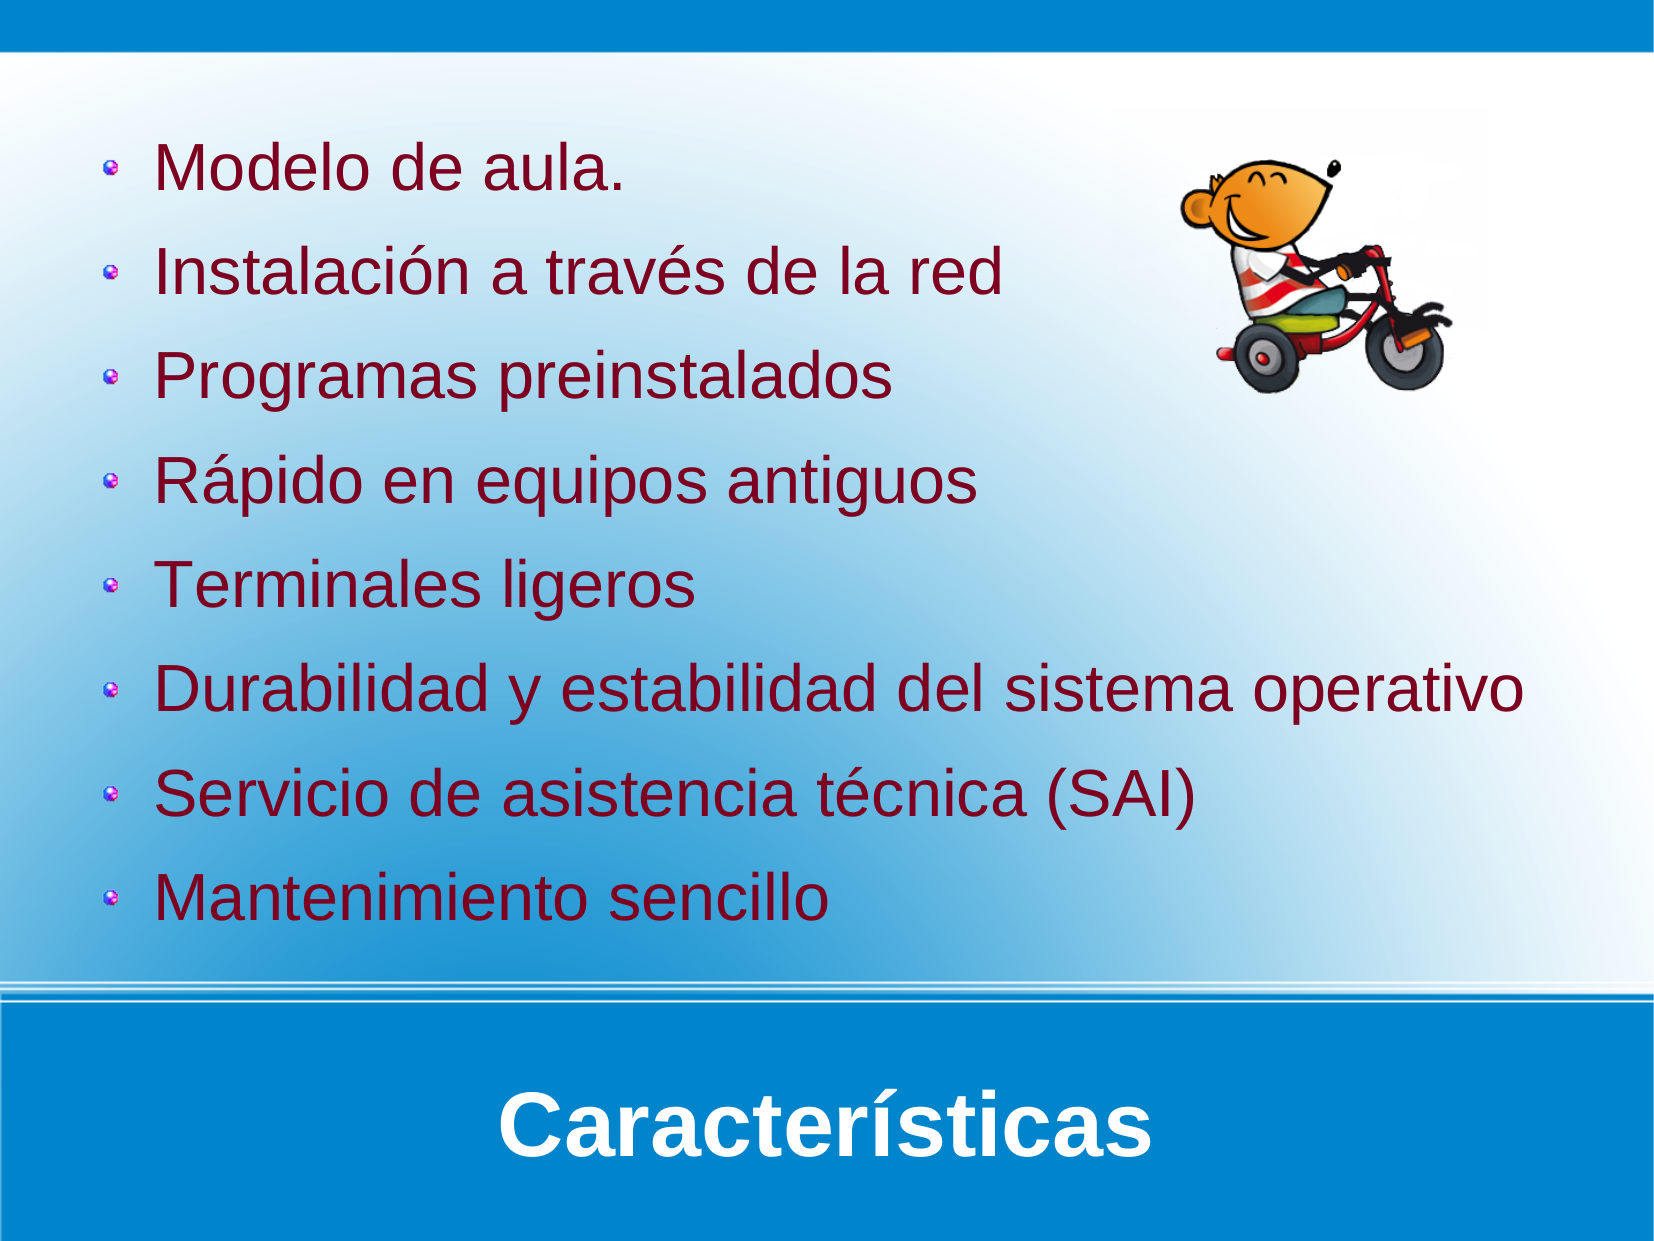

Modelo de aula.
Instalación a través de la red
Programas preinstalados
Rápido en equipos antiguos
Terminales ligeros
Durabilidad y estabilidad del sistema operativo
Servicio de asistencia técnica (SAI)
Mantenimiento sencillo
# Características